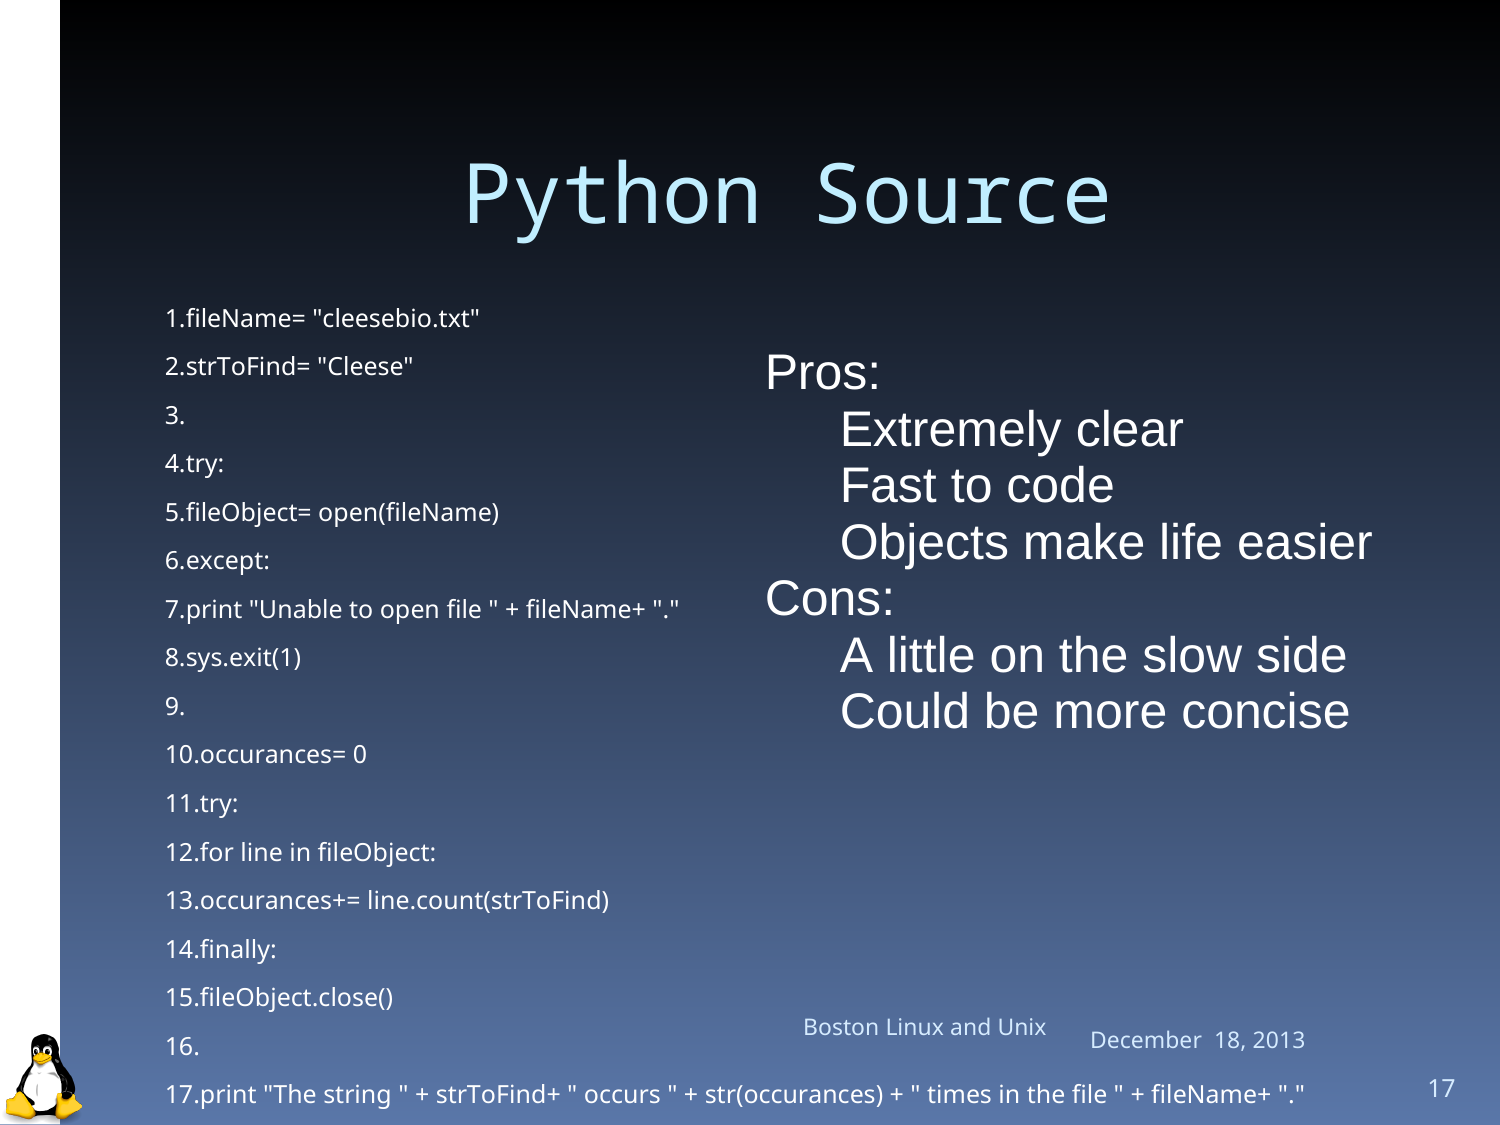

# Python Source
1.fileName= "cleesebio.txt"
2.strToFind= "Cleese"
3.
4.try:
5.fileObject= open(fileName)
6.except:
7.print "Unable to open file " + fileName+ "."
8.sys.exit(1)
9.
10.occurances= 0
11.try:
12.for line in fileObject:
13.occurances+= line.count(strToFind)
14.finally:
15.fileObject.close()
16.
17.print "The string " + strToFind+ " occurs " + str(occurances) + " times in the file " + fileName+ "."
Pros:
	Extremely clear
	Fast to code
	Objects make life easier
Cons:
	A little on the slow side
	Could be more concise
December 18, 2013
17